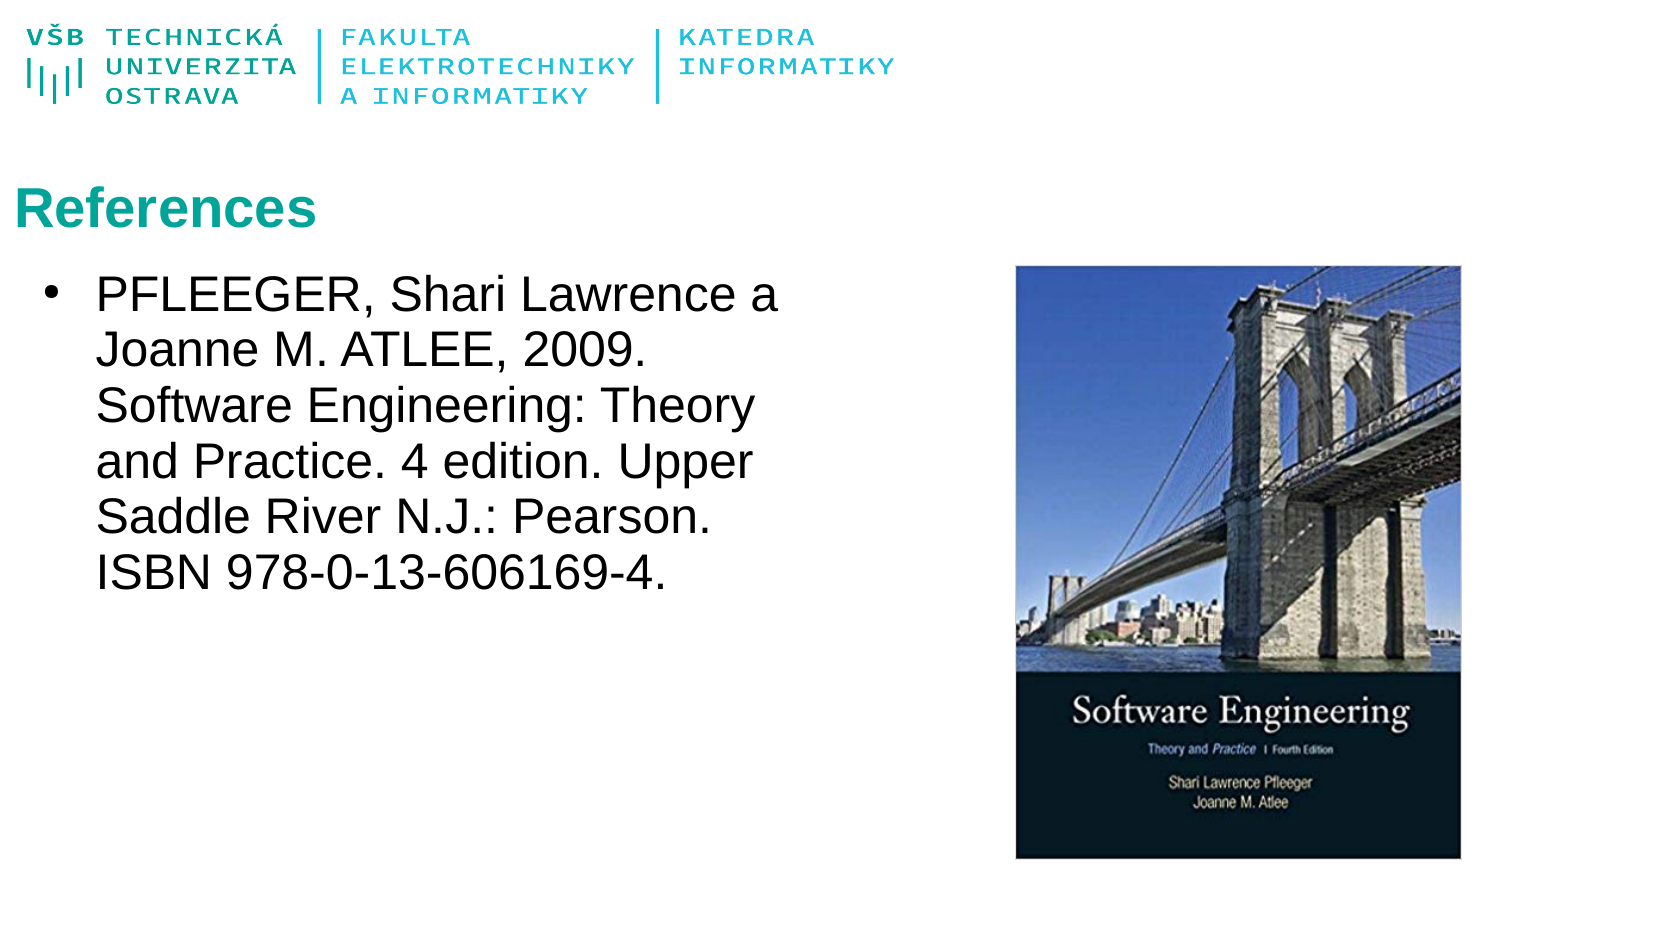

# References
PFLEEGER, Shari Lawrence a Joanne M. ATLEE, 2009. Software Engineering: Theory and Practice. 4 edition. Upper Saddle River N.J.: Pearson. ISBN 978-0-13-606169-4.